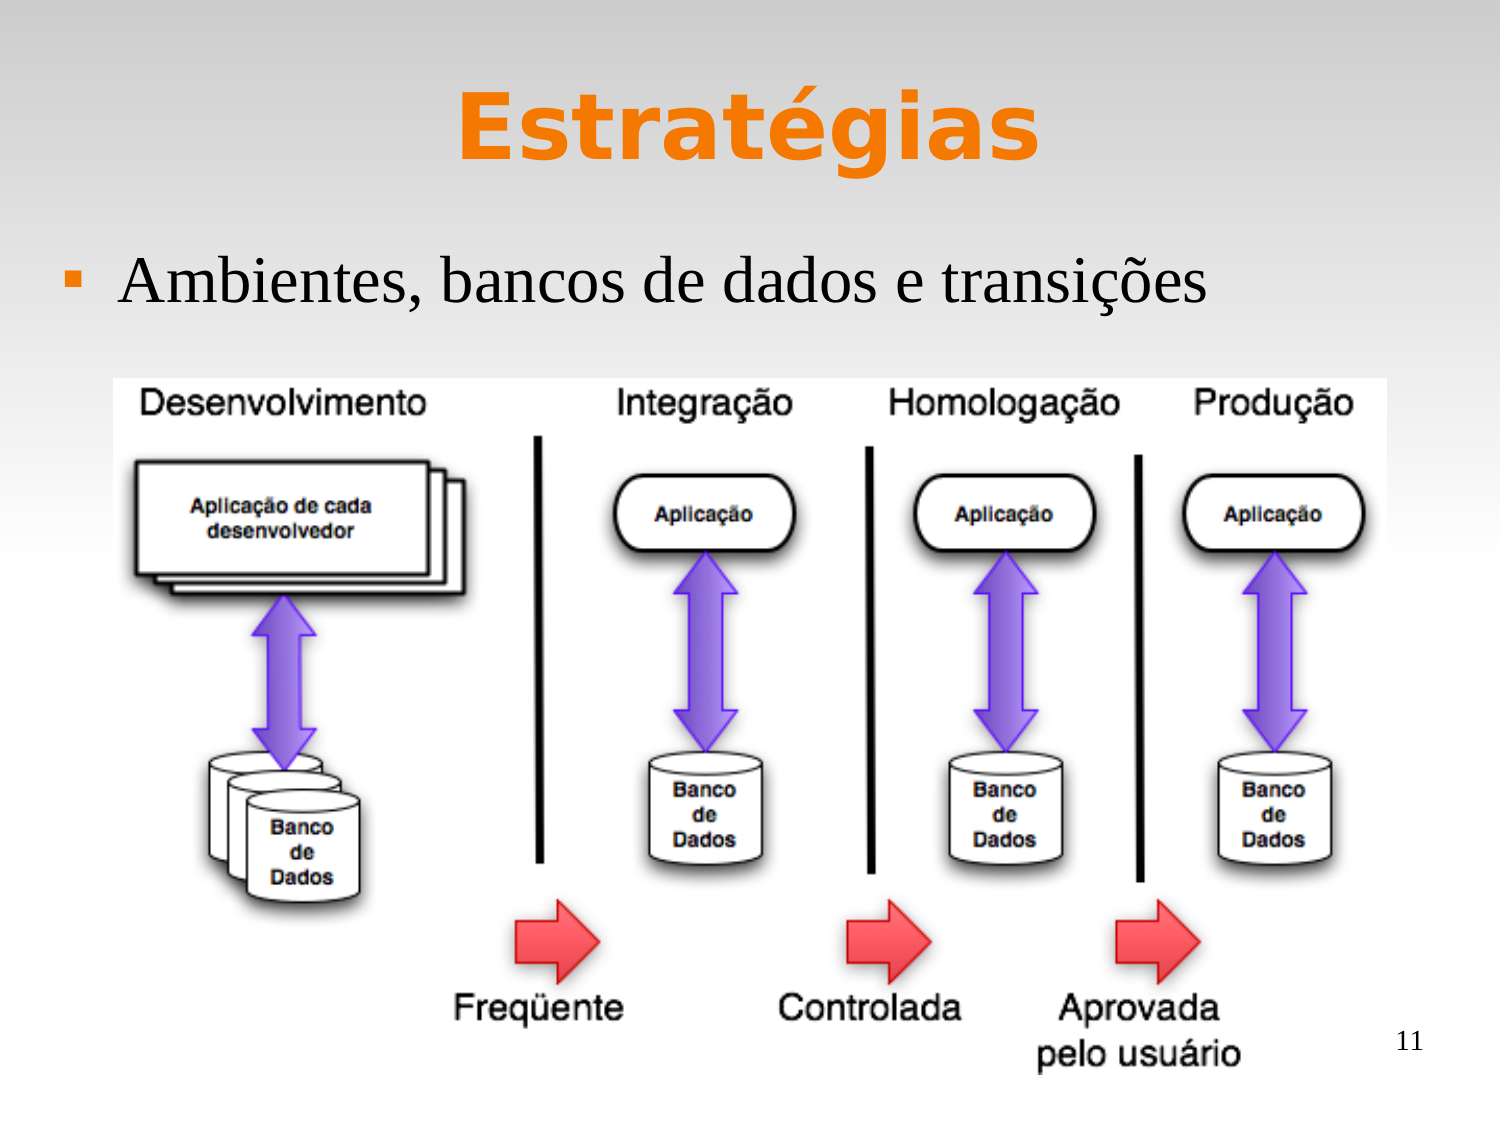

# Estratégias
Ambientes, bancos de dados e transições
11